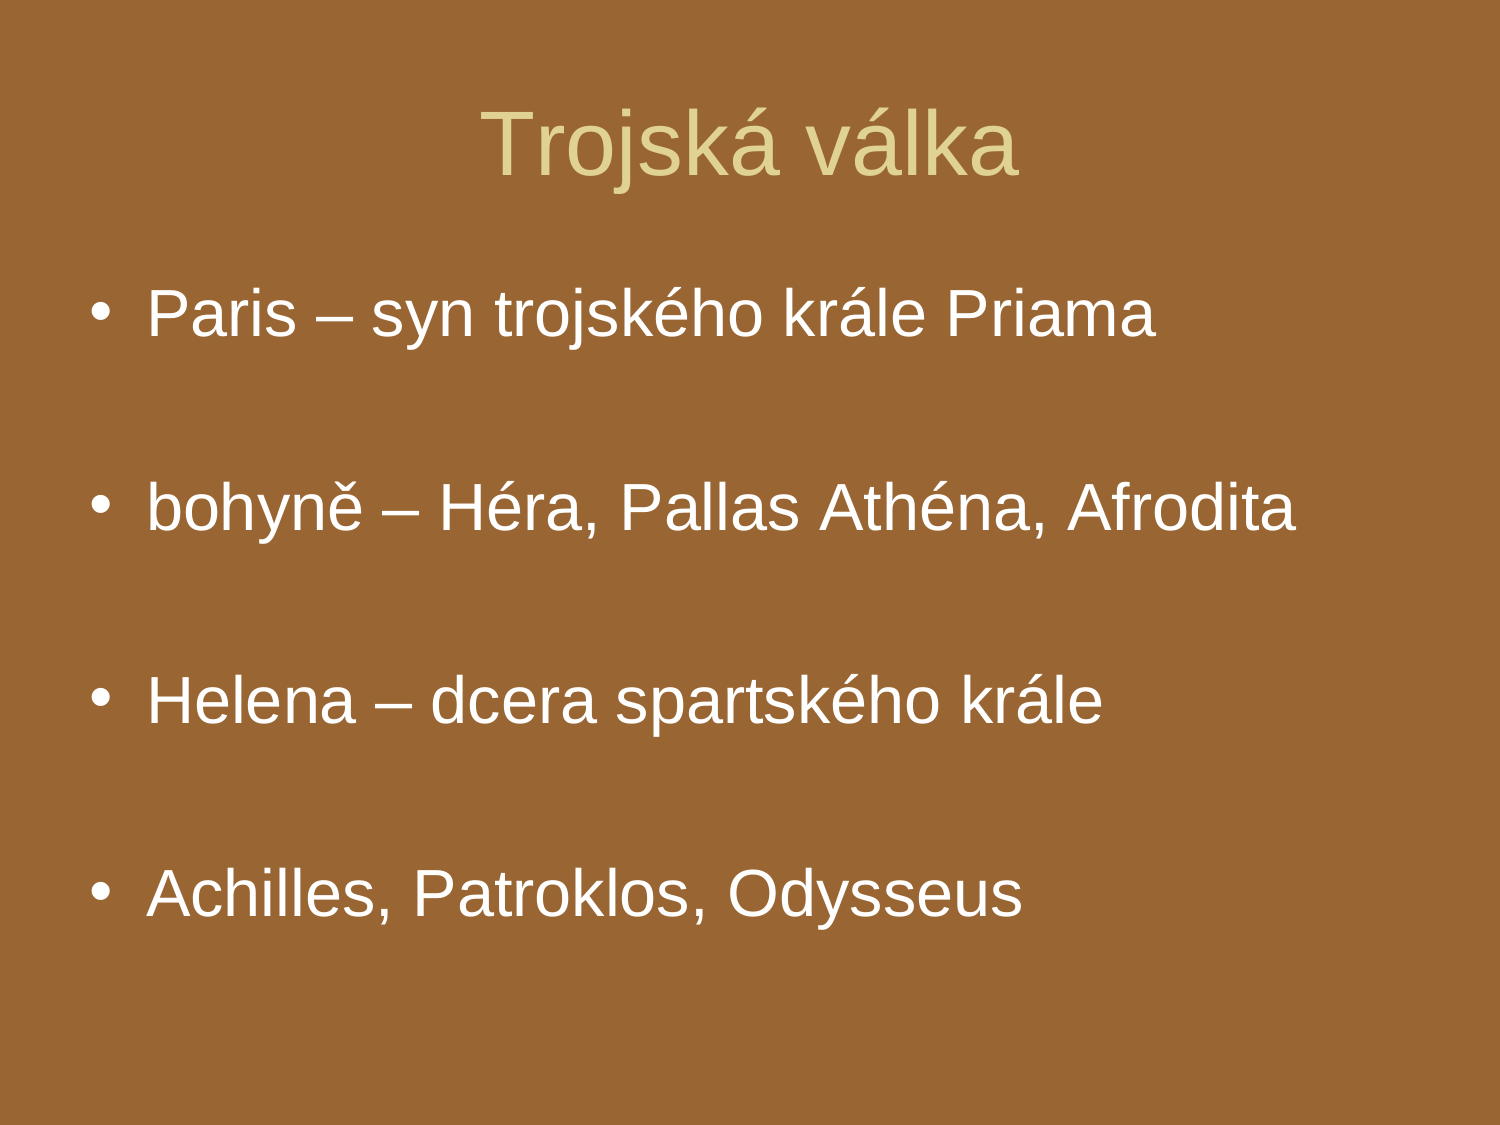

# Trojská válka
Paris – syn trojského krále Priama
bohyně – Héra, Pallas Athéna, Afrodita
Helena – dcera spartského krále
Achilles, Patroklos, Odysseus